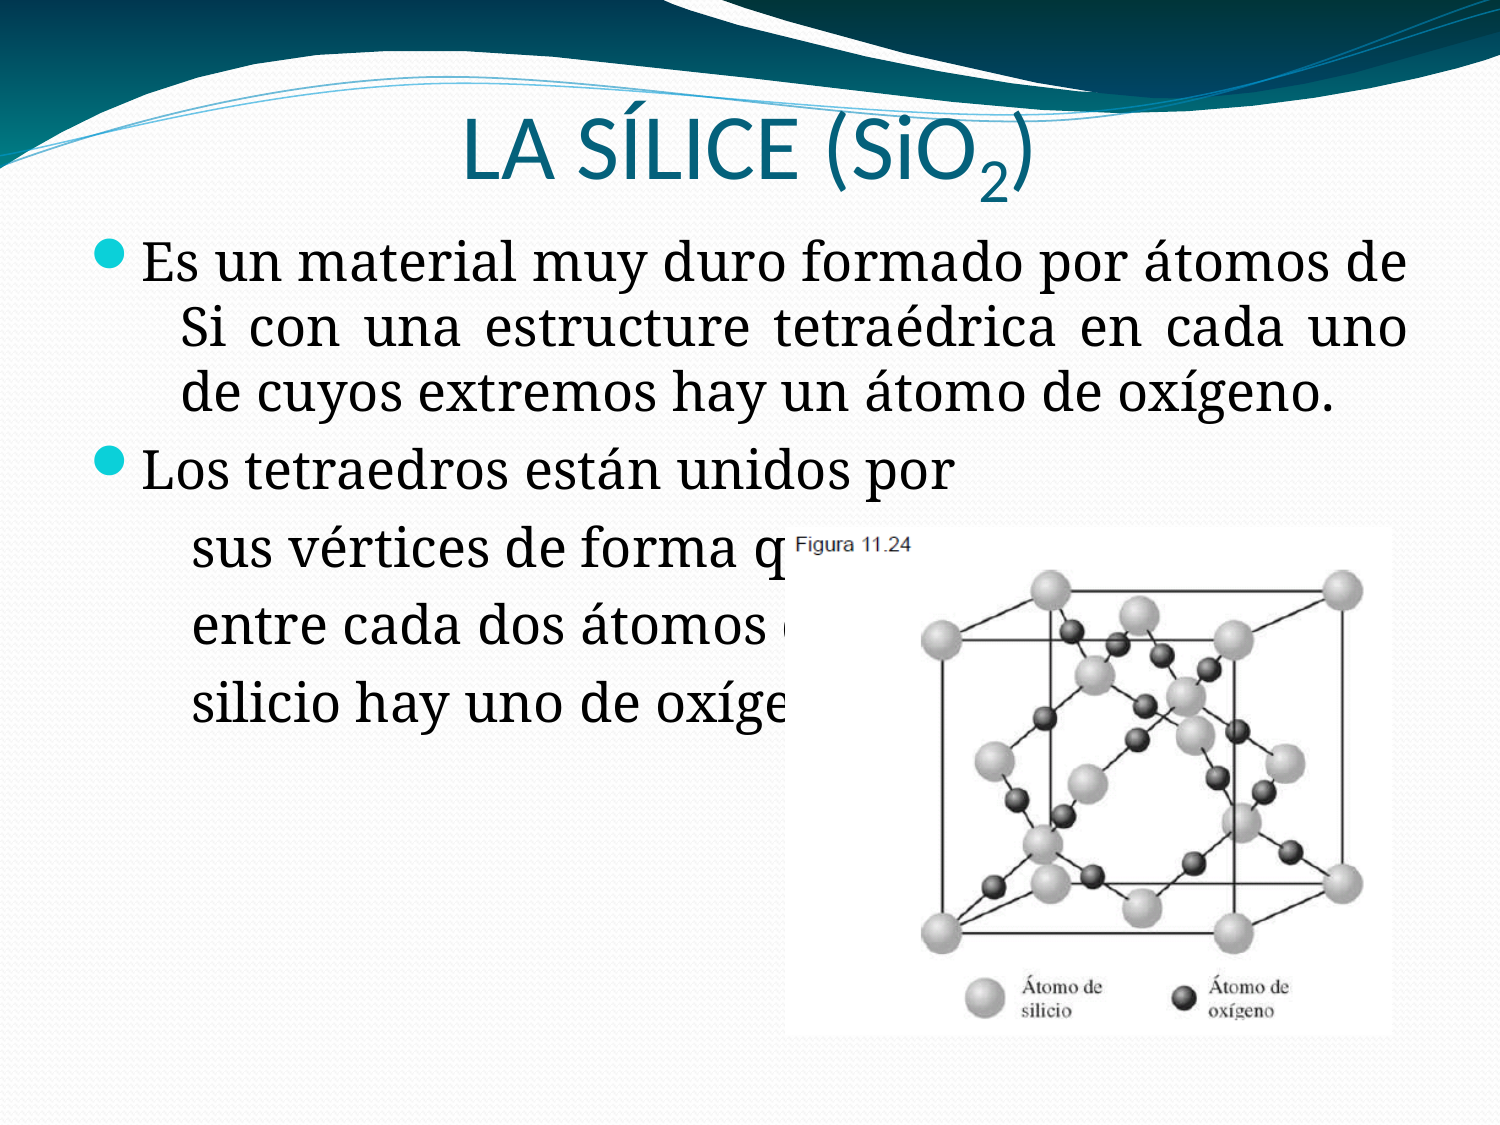

# LA SÍLICE (SiO2)
Es un material muy duro formado por átomos de Si con una estructure tetraédrica en cada uno de cuyos extremos hay un átomo de oxígeno.
Los tetraedros están unidos por
 sus vértices de forma que
 entre cada dos átomos de
 silicio hay uno de oxígeno.